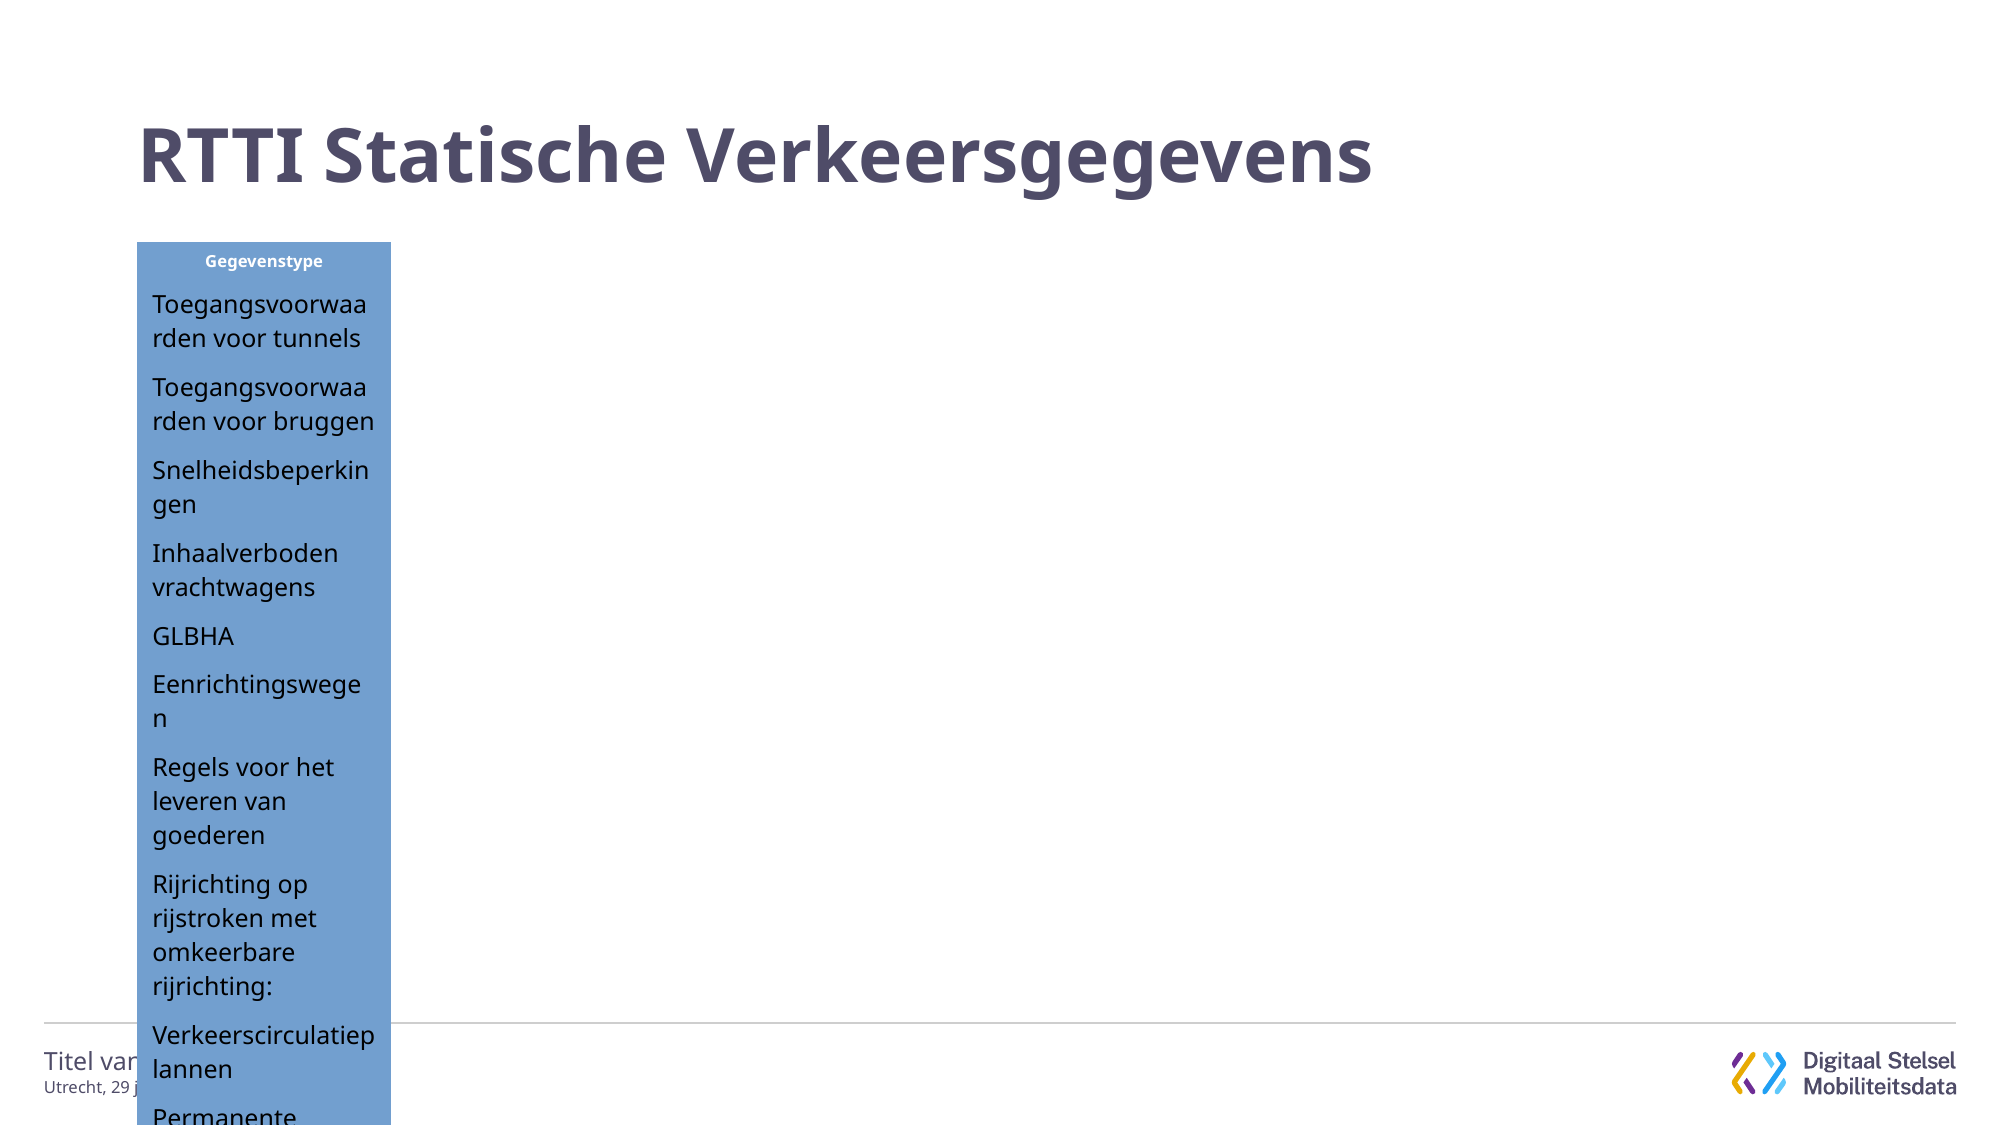

# RTTI Statische Verkeersgegevens
| Gegevenstype |
| --- |
| Toegangsvoorwaarden voor tunnels |
| Toegangsvoorwaarden voor bruggen |
| Snelheidsbeperkingen |
| Inhaalverboden vrachtwagens |
| GLBHA |
| Eenrichtingswegen |
| Regels voor het leveren van goederen |
| Rijrichting op rijstroken met omkeerbare rijrichting: |
| Verkeerscirculatieplannen |
| Permanente toegangsbeperkingen |
| De afbakening van beperkingen, verboden of verplichtingen met zonale geldigheid, de actuele toegangsstatus en voorwaarden voor verkeer in gereglementeerde verkeerszones: |
Titel van de presentatie
Utrecht, 29 januari 2026